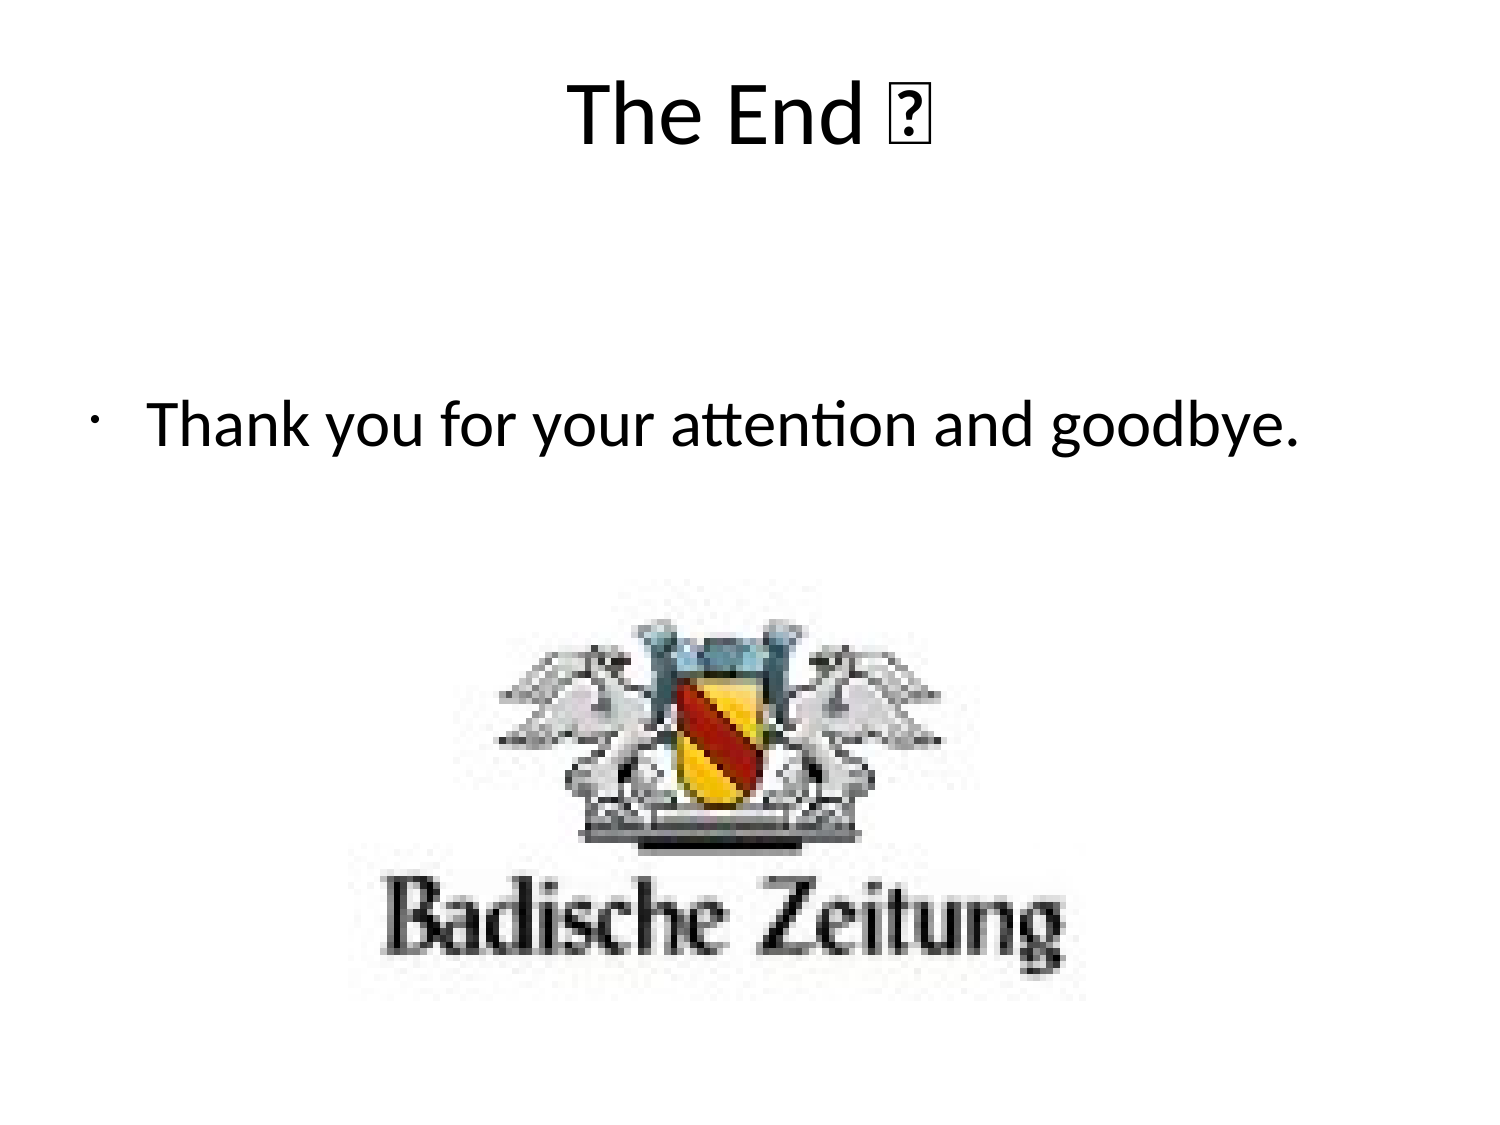

# The End 
Thank you for your attention and goodbye.